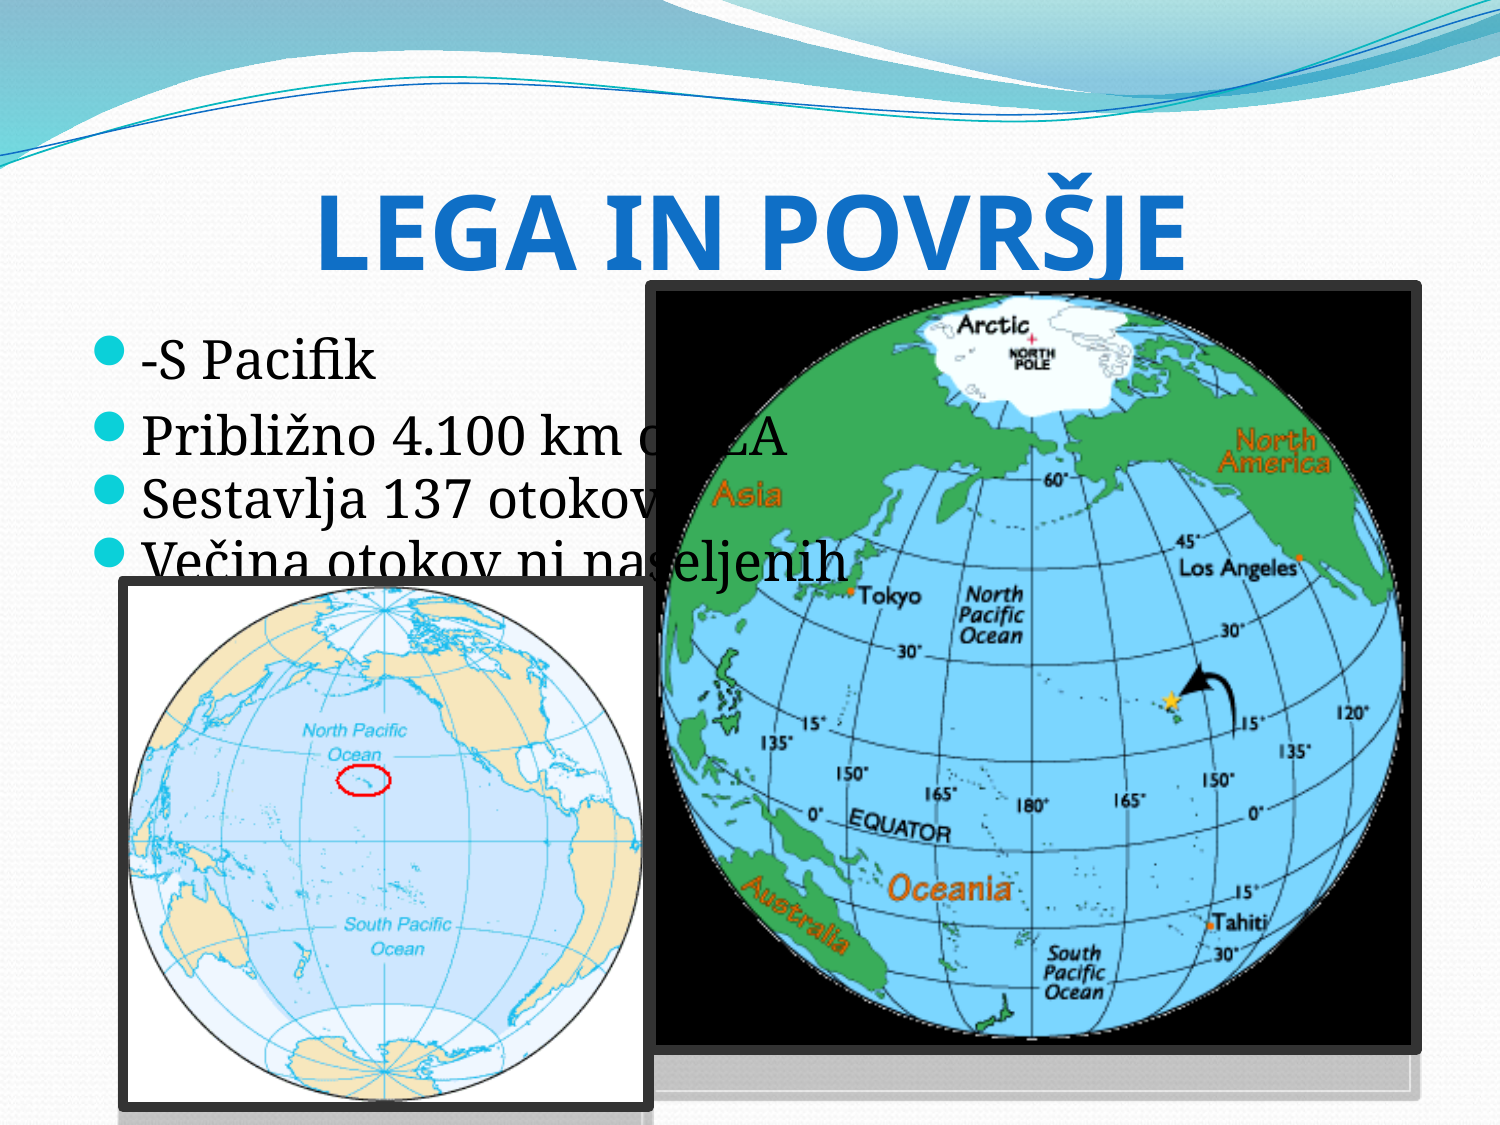

# LEGA IN POVRŠJE
-S Pacifik
Približno 4.100 km od LA
Sestavlja 137 otokov
Večina otokov ni naseljenih